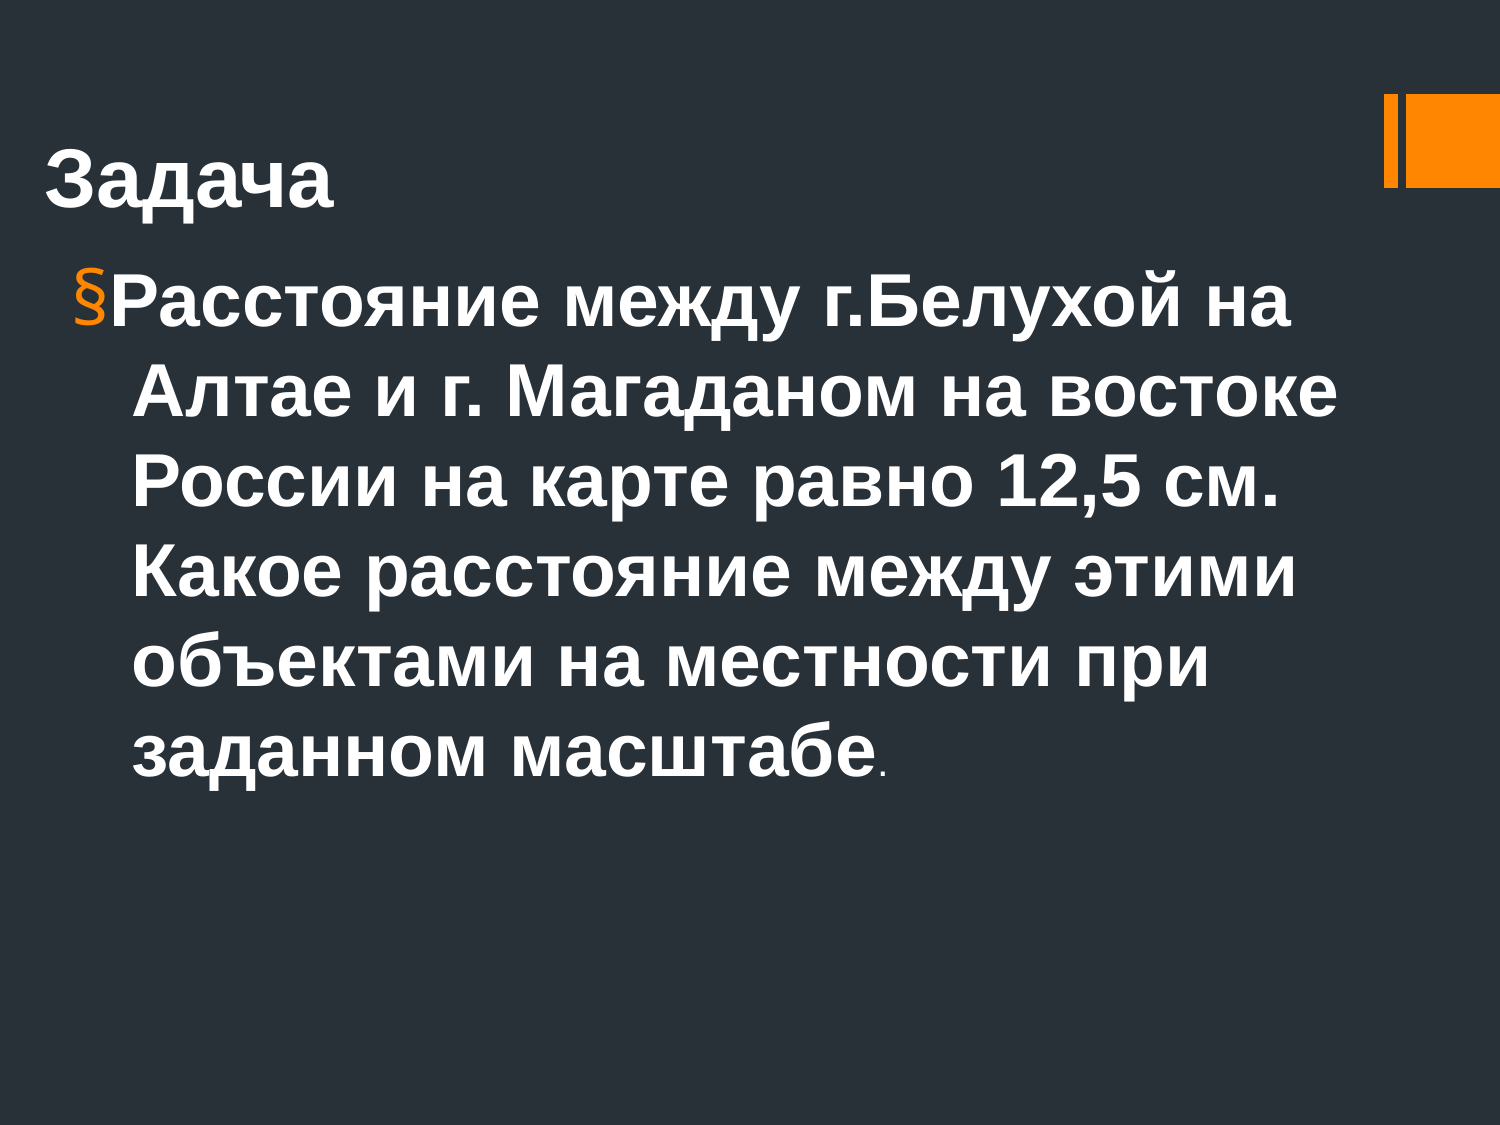

# Задача
Расстояние между г.Белухой на Алтае и г. Магаданом на востоке России на карте равно 12,5 см. Какое расстояние между этими объектами на местности при заданном масштабе.